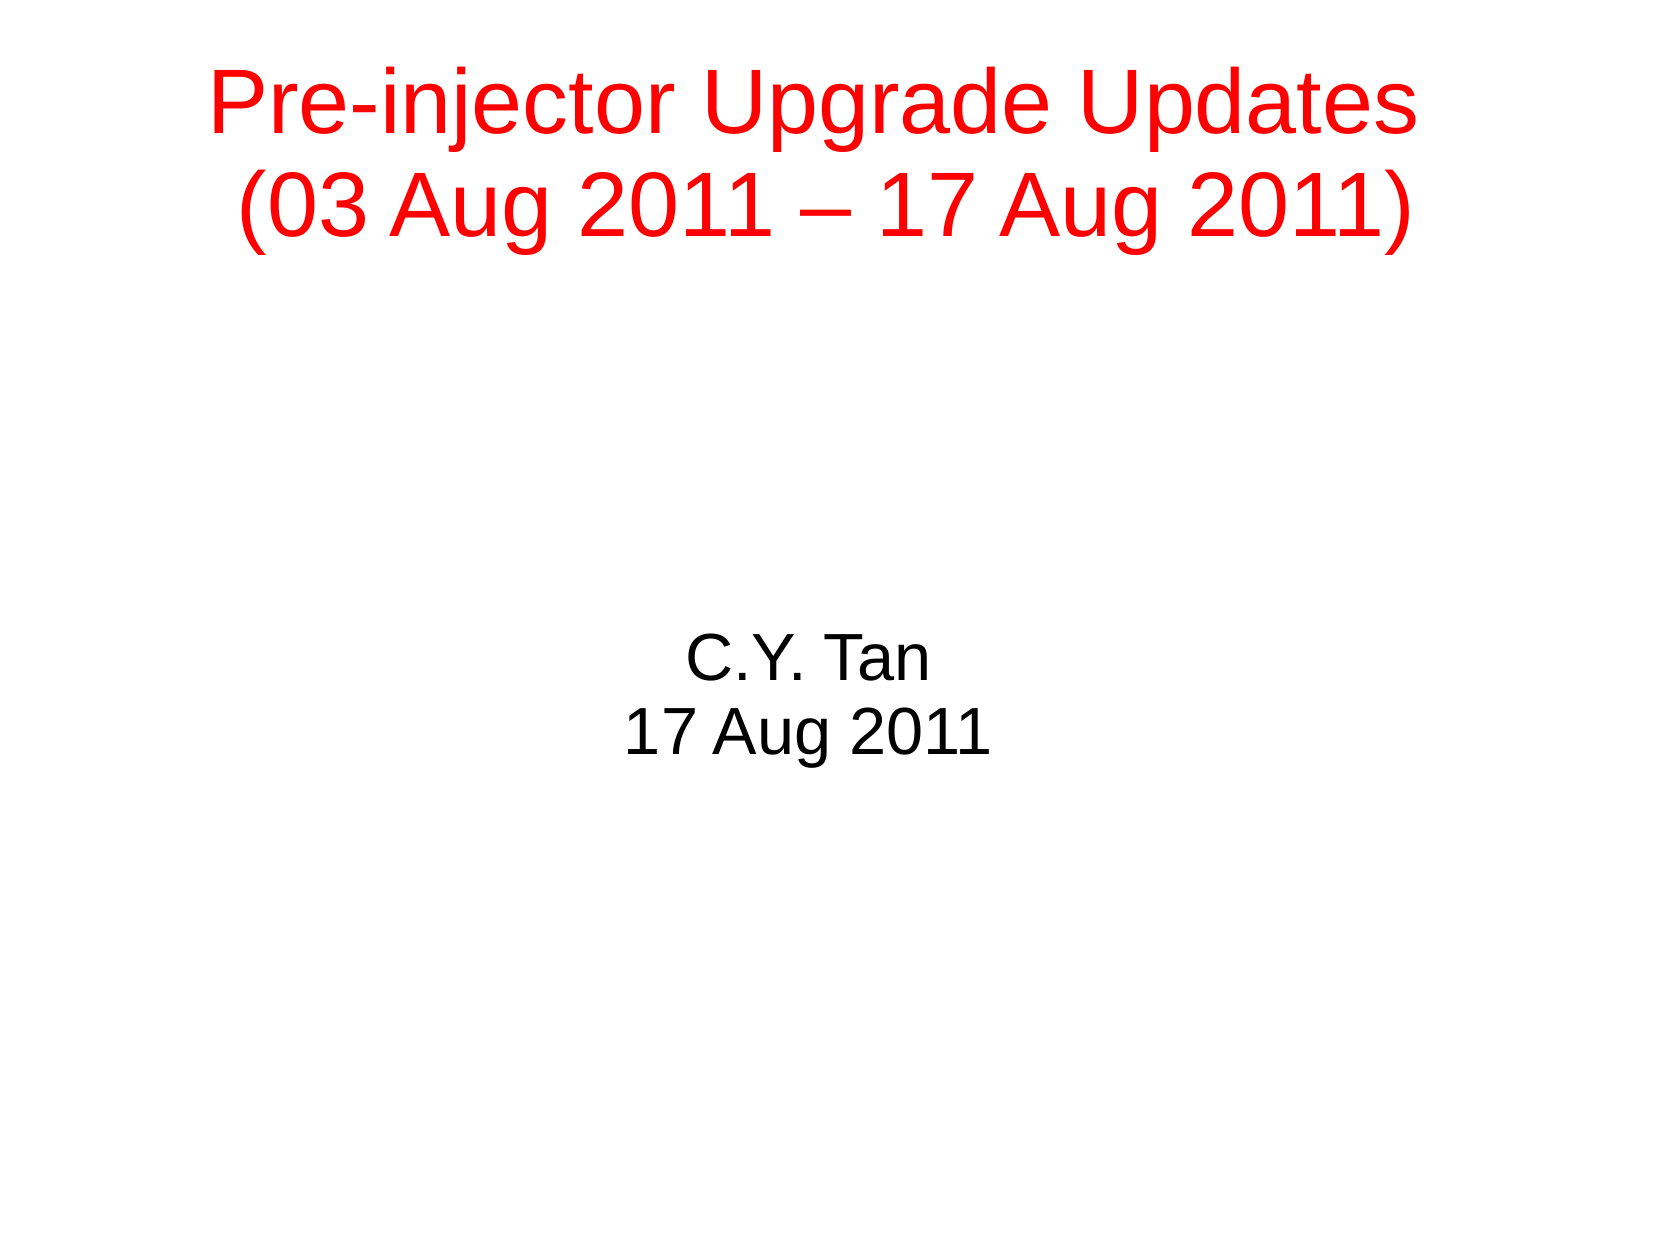

# Pre-injector Upgrade Updates (03 Aug 2011 – 17 Aug 2011)
C.Y. Tan
17 Aug 2011